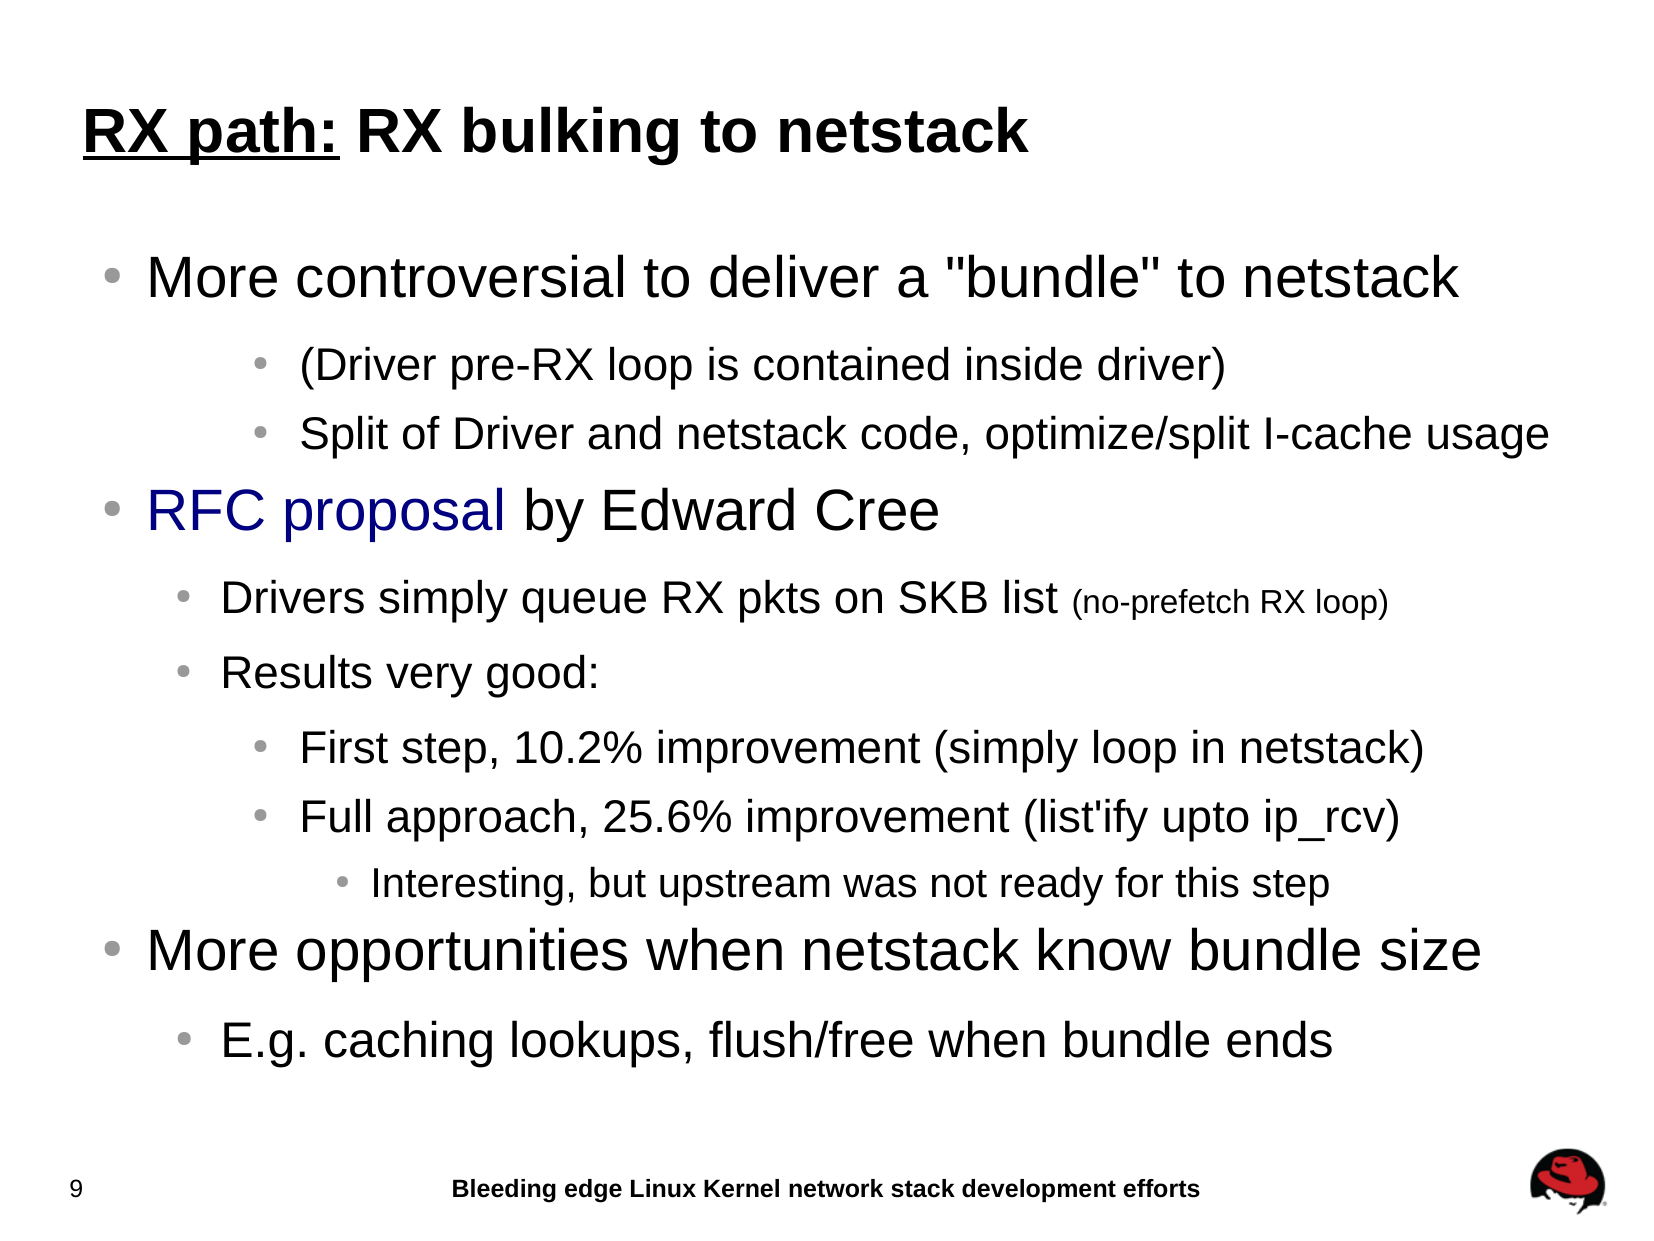

# RX path: RX bulking to netstack
More controversial to deliver a "bundle" to netstack
(Driver pre-RX loop is contained inside driver)
Split of Driver and netstack code, optimize/split I-cache usage
RFC proposal by Edward Cree
Drivers simply queue RX pkts on SKB list (no-prefetch RX loop)
Results very good:
First step, 10.2% improvement (simply loop in netstack)
Full approach, 25.6% improvement (list'ify upto ip_rcv)
Interesting, but upstream was not ready for this step
More opportunities when netstack know bundle size
E.g. caching lookups, flush/free when bundle ends